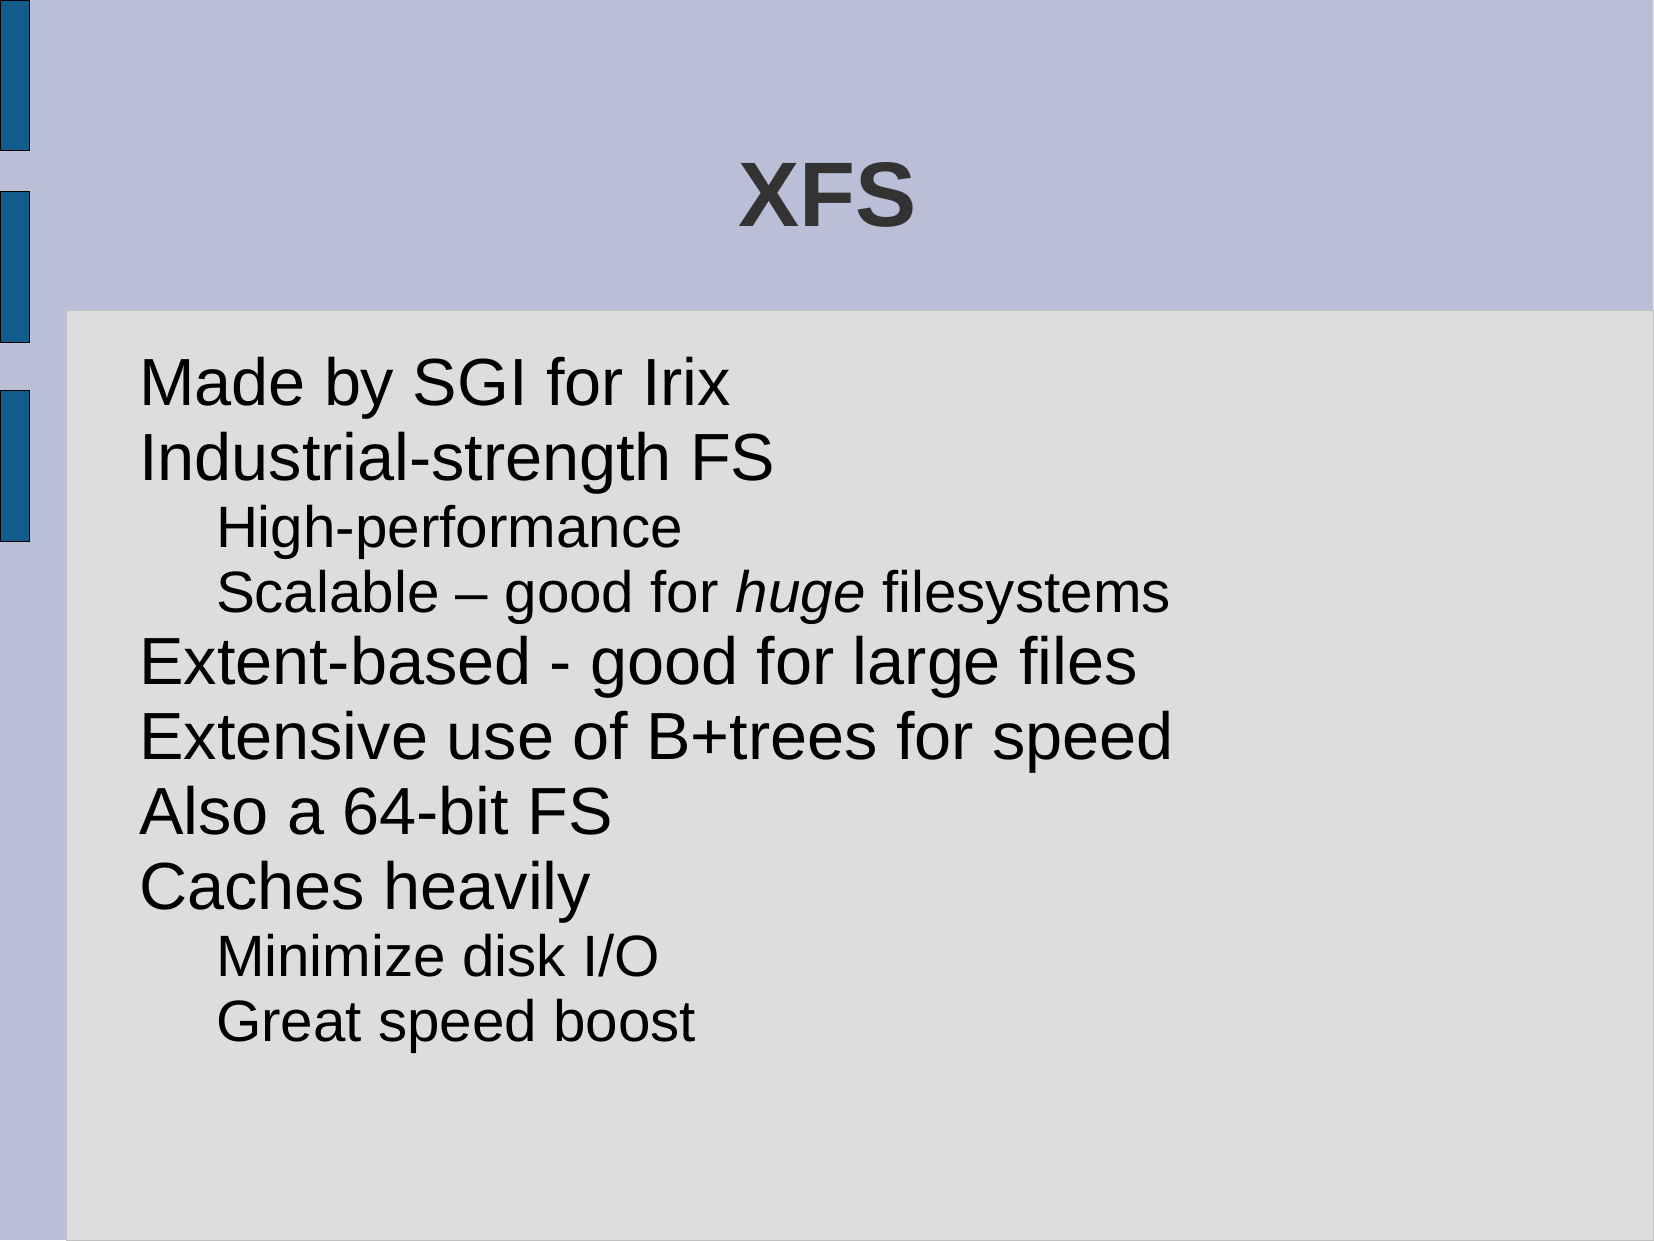

# XFS
Made by SGI for Irix
Industrial-strength FS
High-performance
Scalable – good for huge filesystems
Extent-based - good for large files
Extensive use of B+trees for speed
Also a 64-bit FS
Caches heavily
Minimize disk I/O
Great speed boost